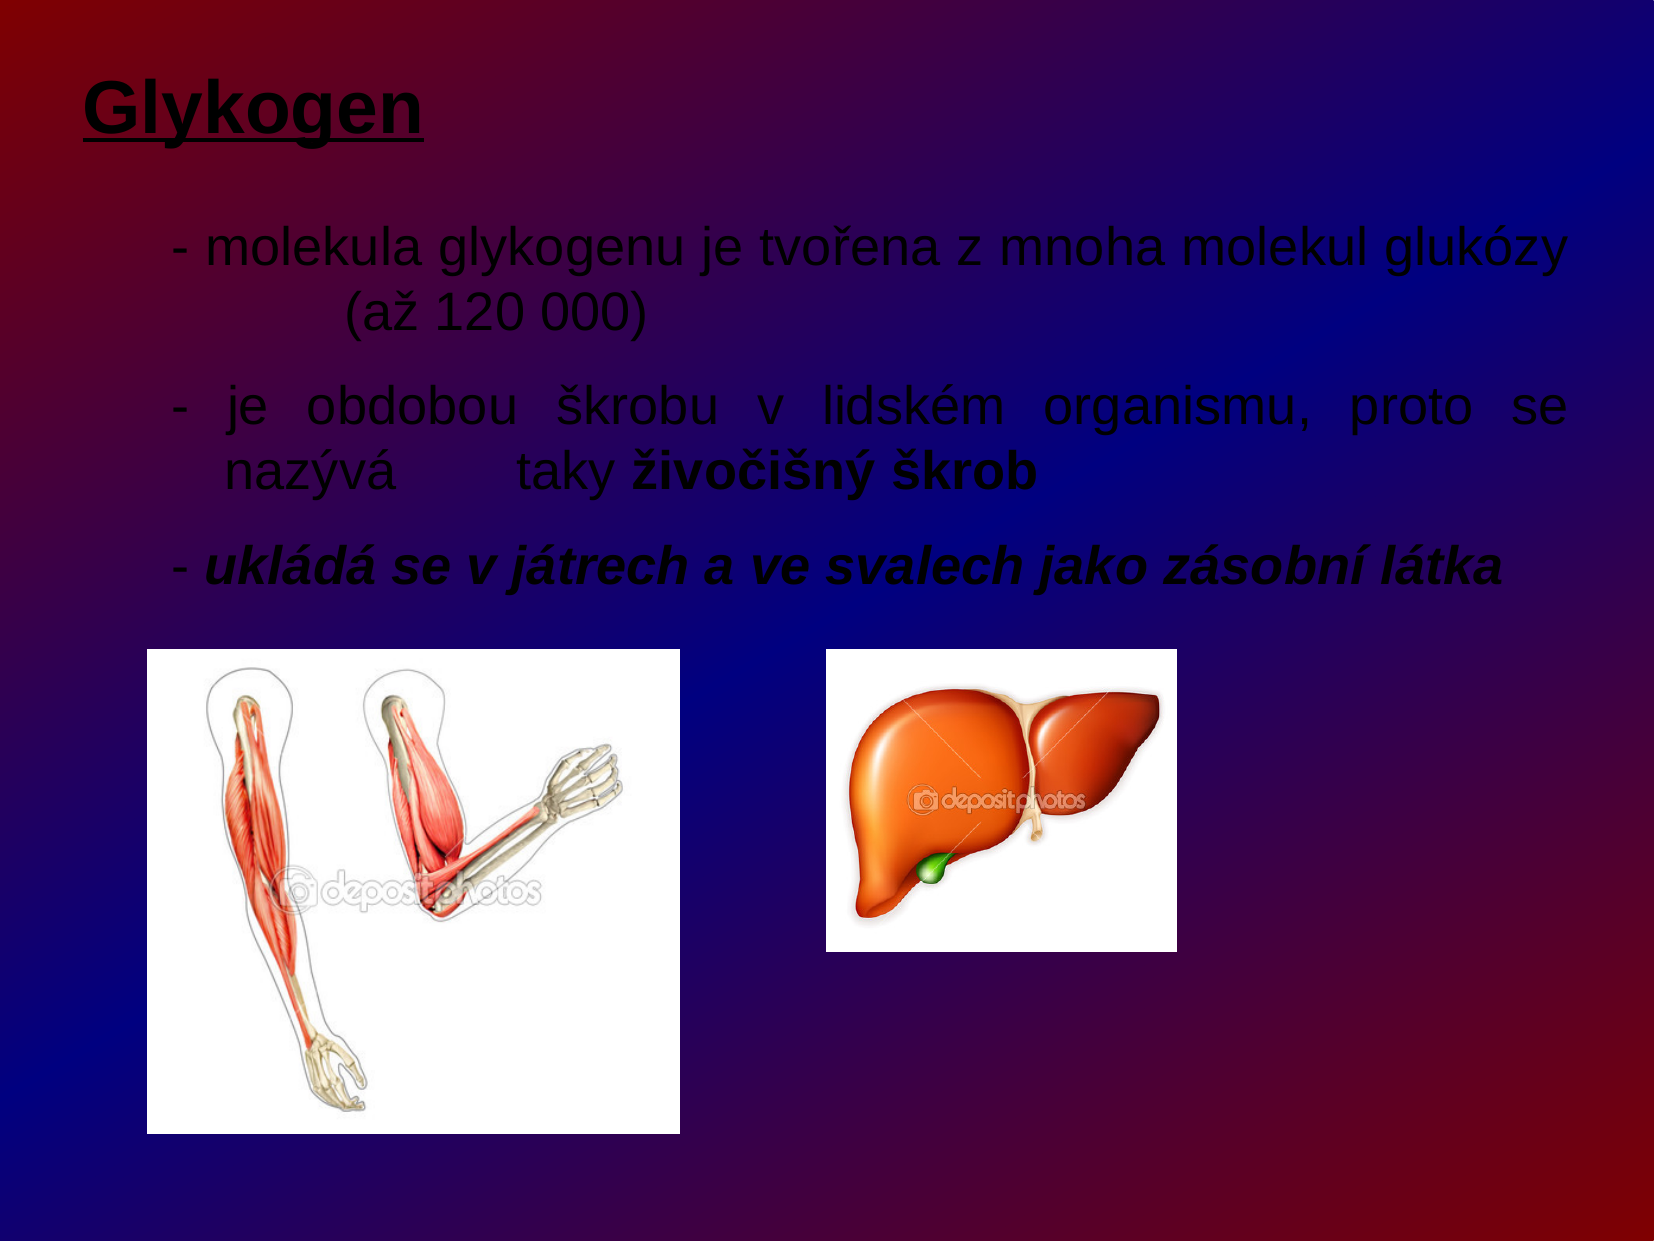

# Glykogen
- molekula glykogenu je tvořena z mnoha molekul glukózy (až 120 000)
- je obdobou škrobu v lidském organismu, proto se nazývá taky živočišný škrob
- ukládá se v játrech a ve svalech jako zásobní látka